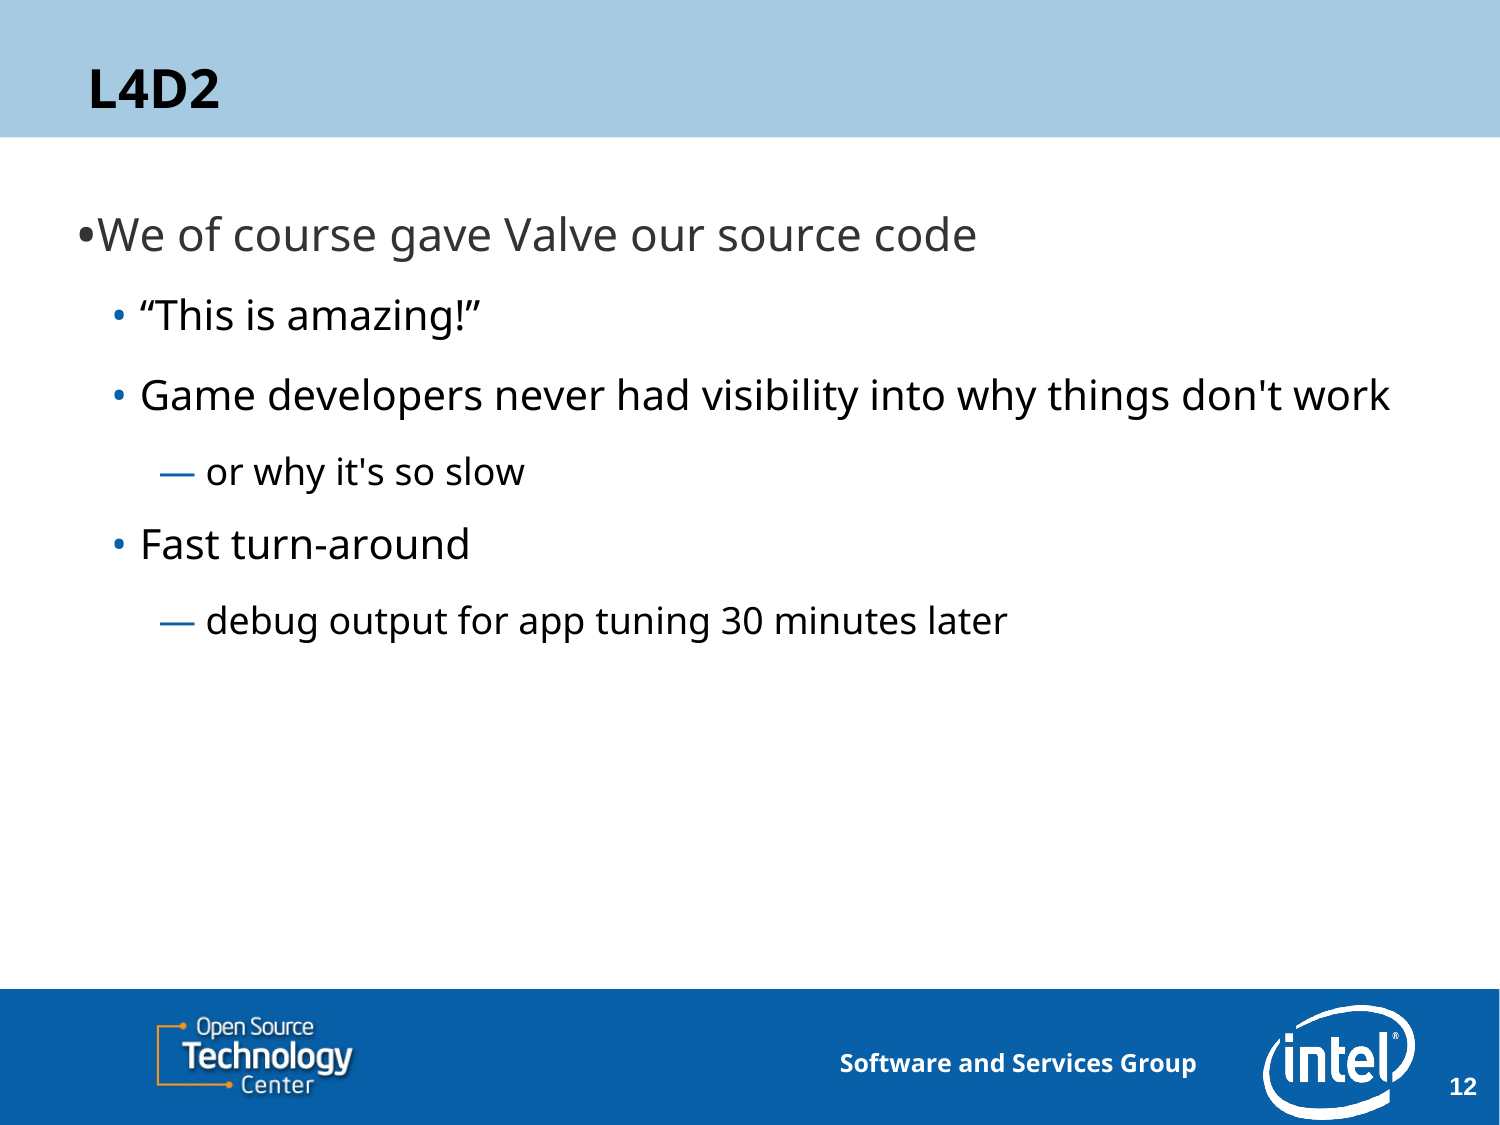

# L4D2
We of course gave Valve our source code
“This is amazing!”
Game developers never had visibility into why things don't work
or why it's so slow
Fast turn-around
debug output for app tuning 30 minutes later